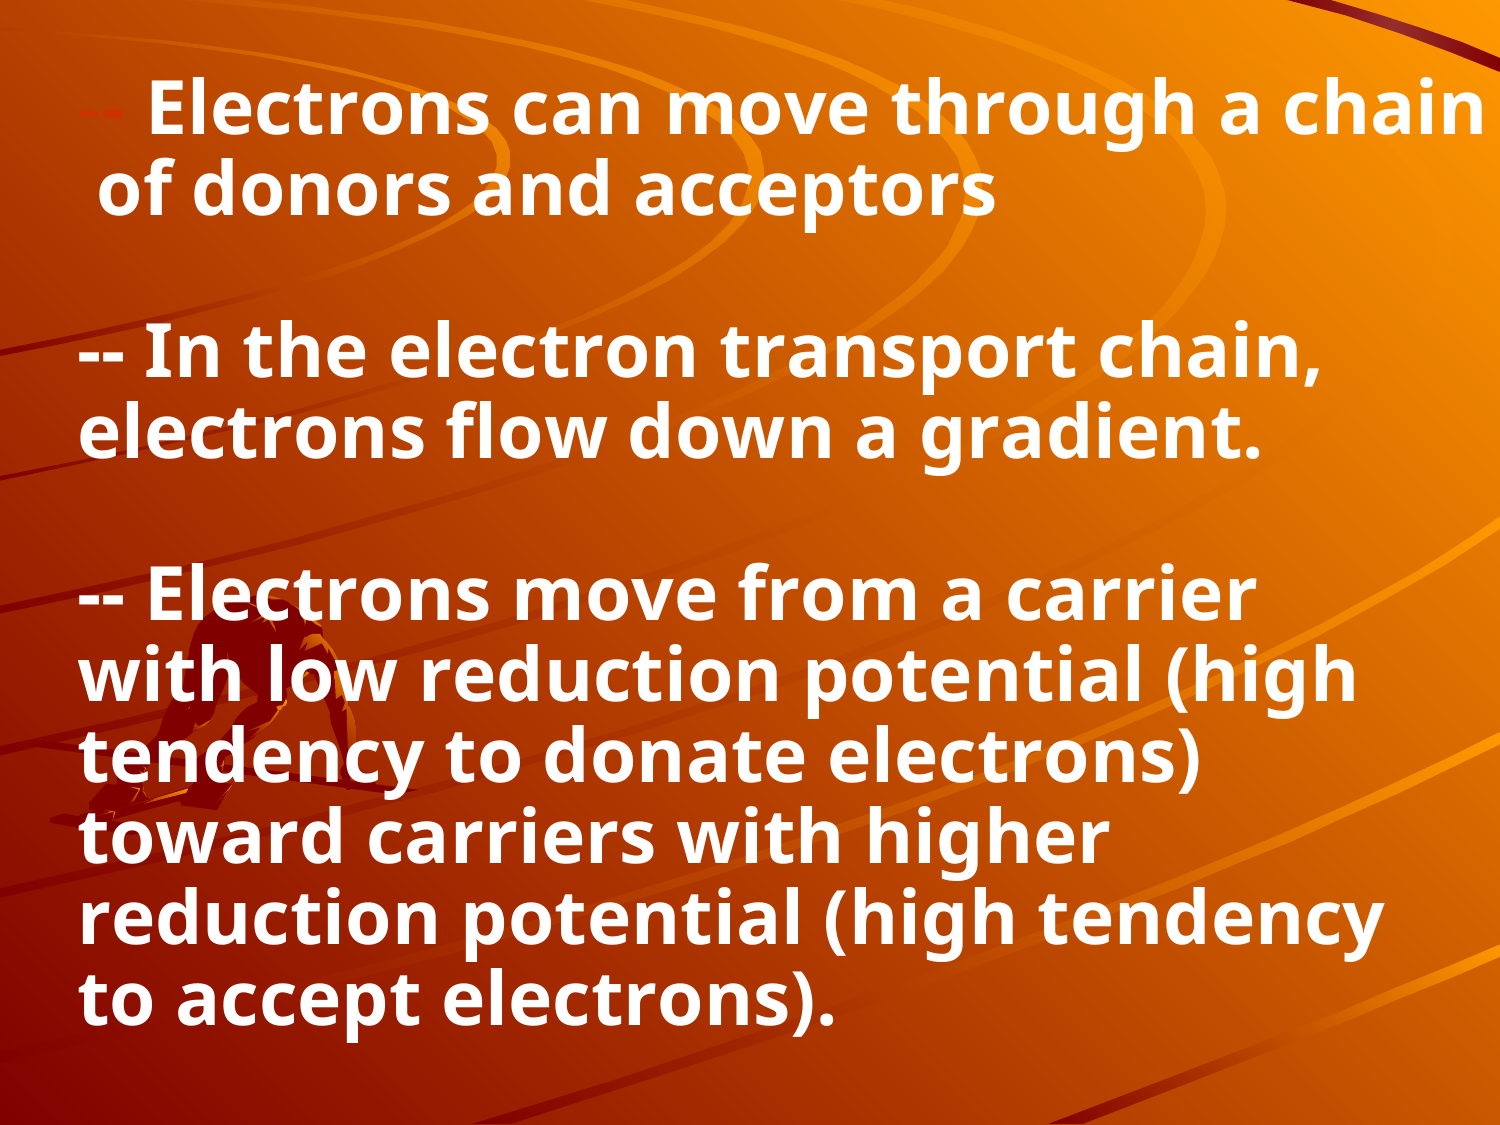

-- Electrons can move through a chain
 of donors and acceptors
-- In the electron transport chain, electrons flow down a gradient.
-- Electrons move from a carrier
with low reduction potential (high tendency to donate electrons)
toward carriers with higher
reduction potential (high tendency
to accept electrons).